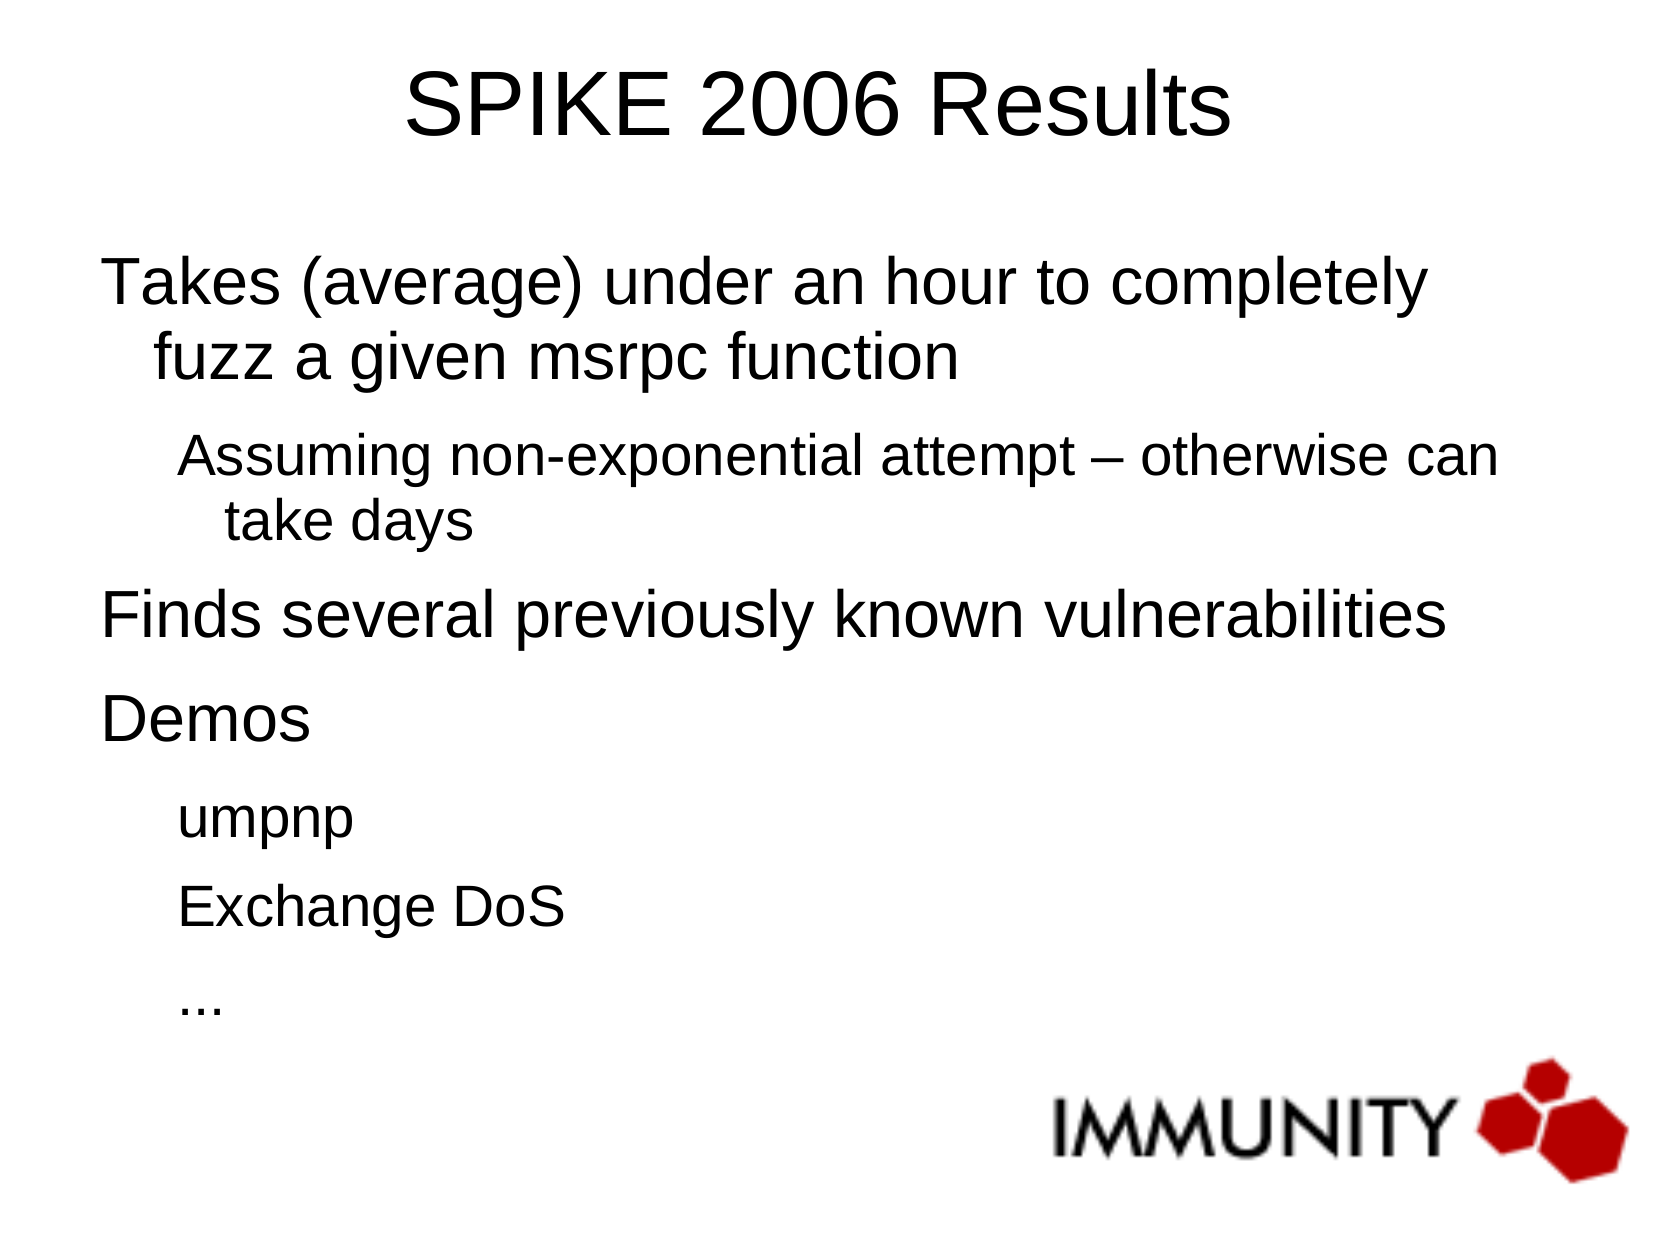

# SPIKE 2006 Results
Takes (average) under an hour to completely fuzz a given msrpc function
Assuming non-exponential attempt – otherwise can take days
Finds several previously known vulnerabilities
Demos
umpnp
Exchange DoS
...